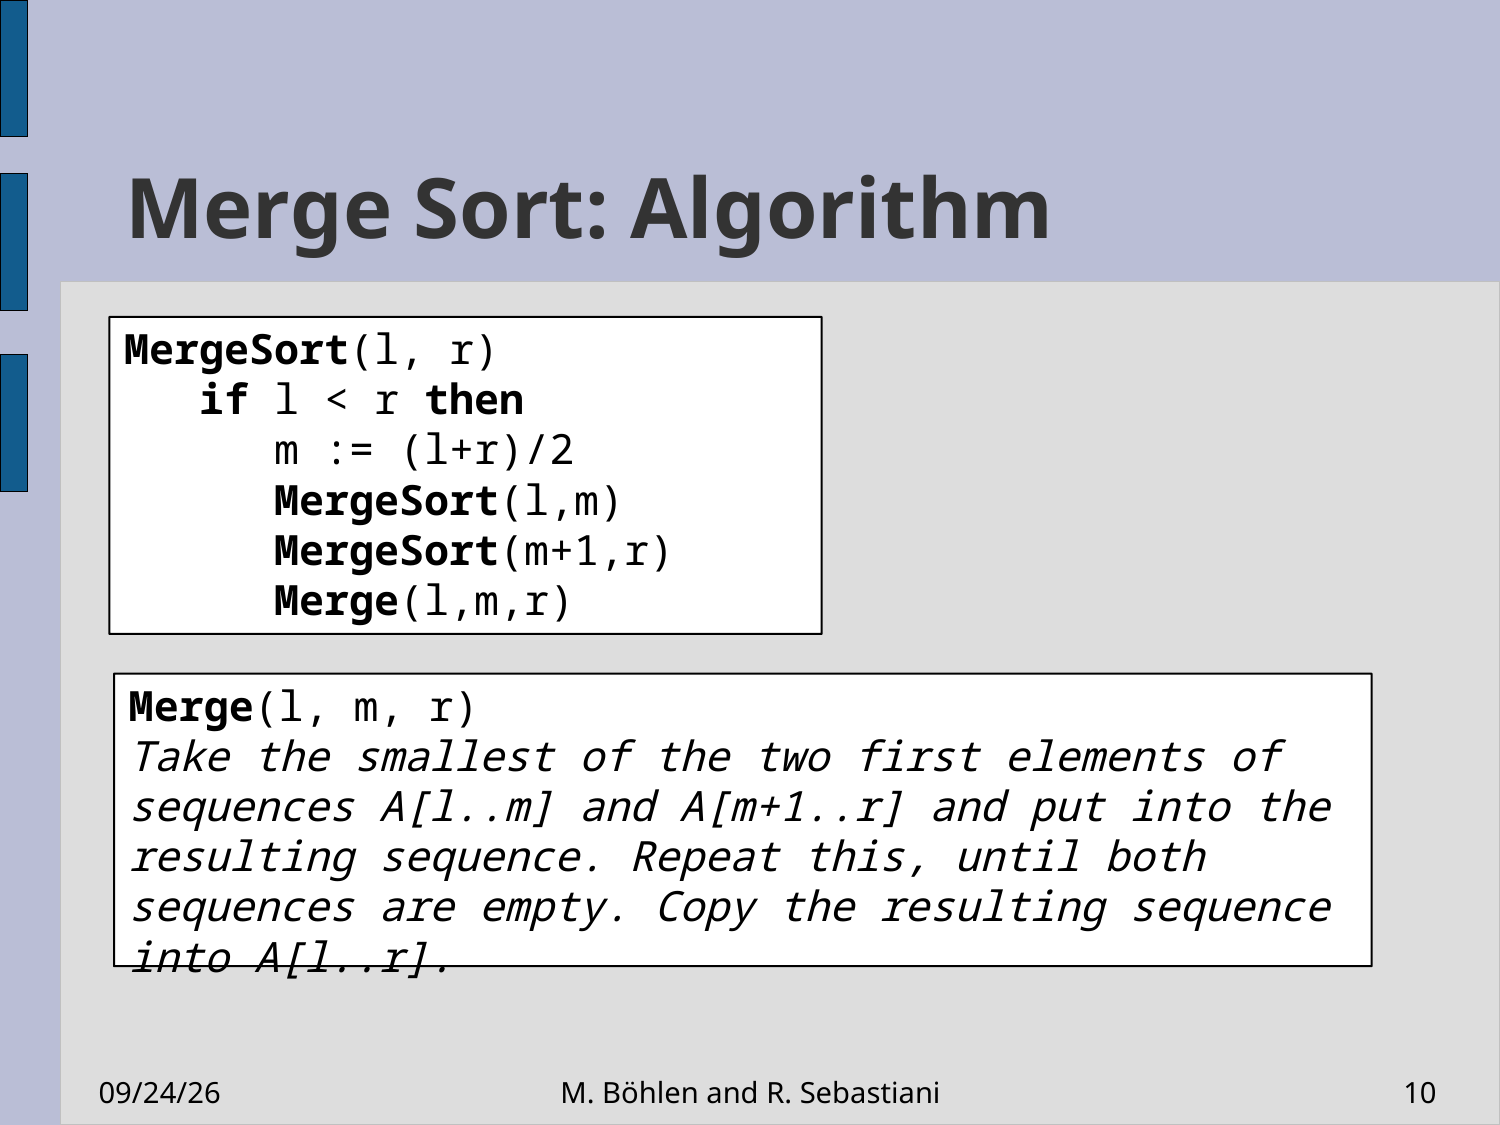

# Merge Sort: Algorithm
MergeSort(l, r)
 if l < r then
 m := (l+r)/2
 MergeSort(l,m)
 MergeSort(m+1,r)
 Merge(l,m,r)
Merge(l, m, r)
Take the smallest of the two first elements of sequences A[l..m] and A[m+1..r] and put into the resulting sequence. Repeat this, until both sequences are empty. Copy the resulting sequence into A[l..r].
M. Böhlen and R. Sebastiani
10